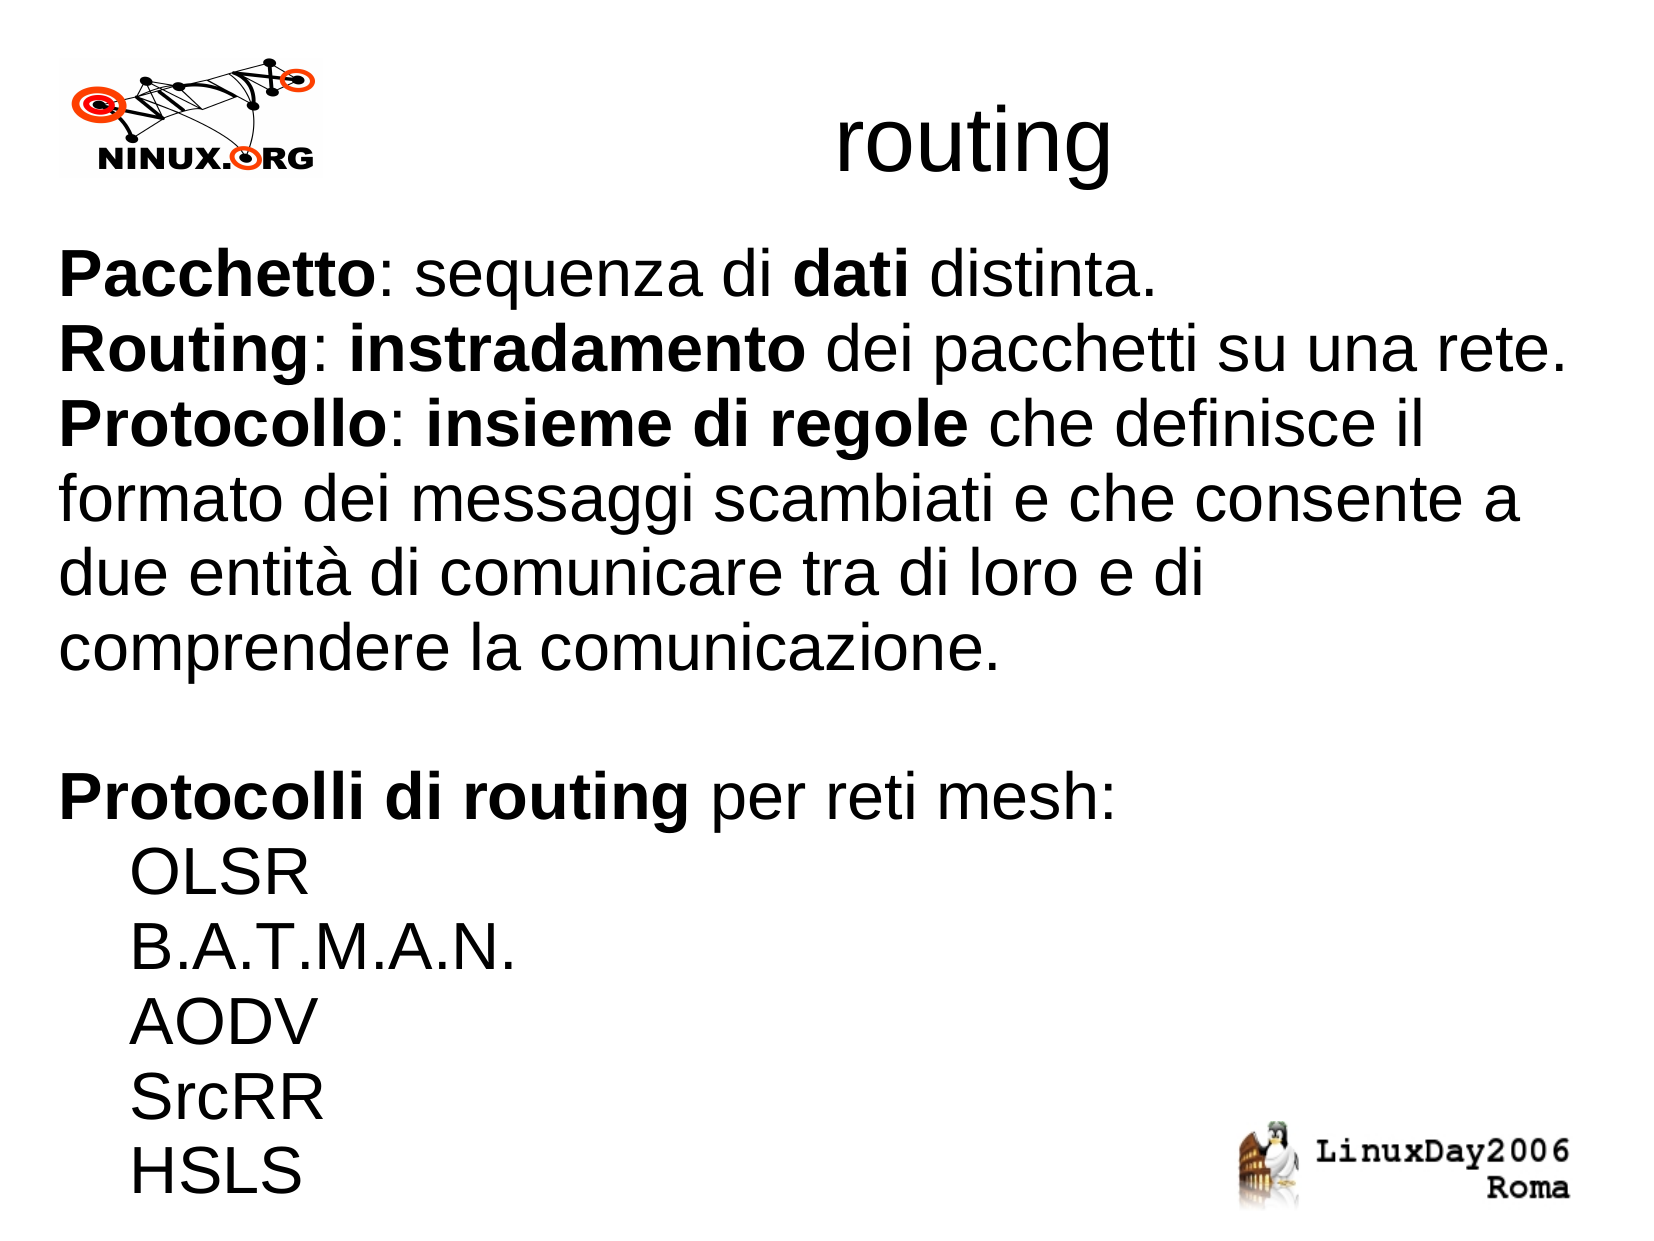

# routing
Pacchetto: sequenza di dati distinta.
Routing: instradamento dei pacchetti su una rete.
Protocollo: insieme di regole che definisce il formato dei messaggi scambiati e che consente a due entità di comunicare tra di loro e di comprendere la comunicazione.
Protocolli di routing per reti mesh:
OLSR
B.A.T.M.A.N.
AODV
SrcRR
HSLS